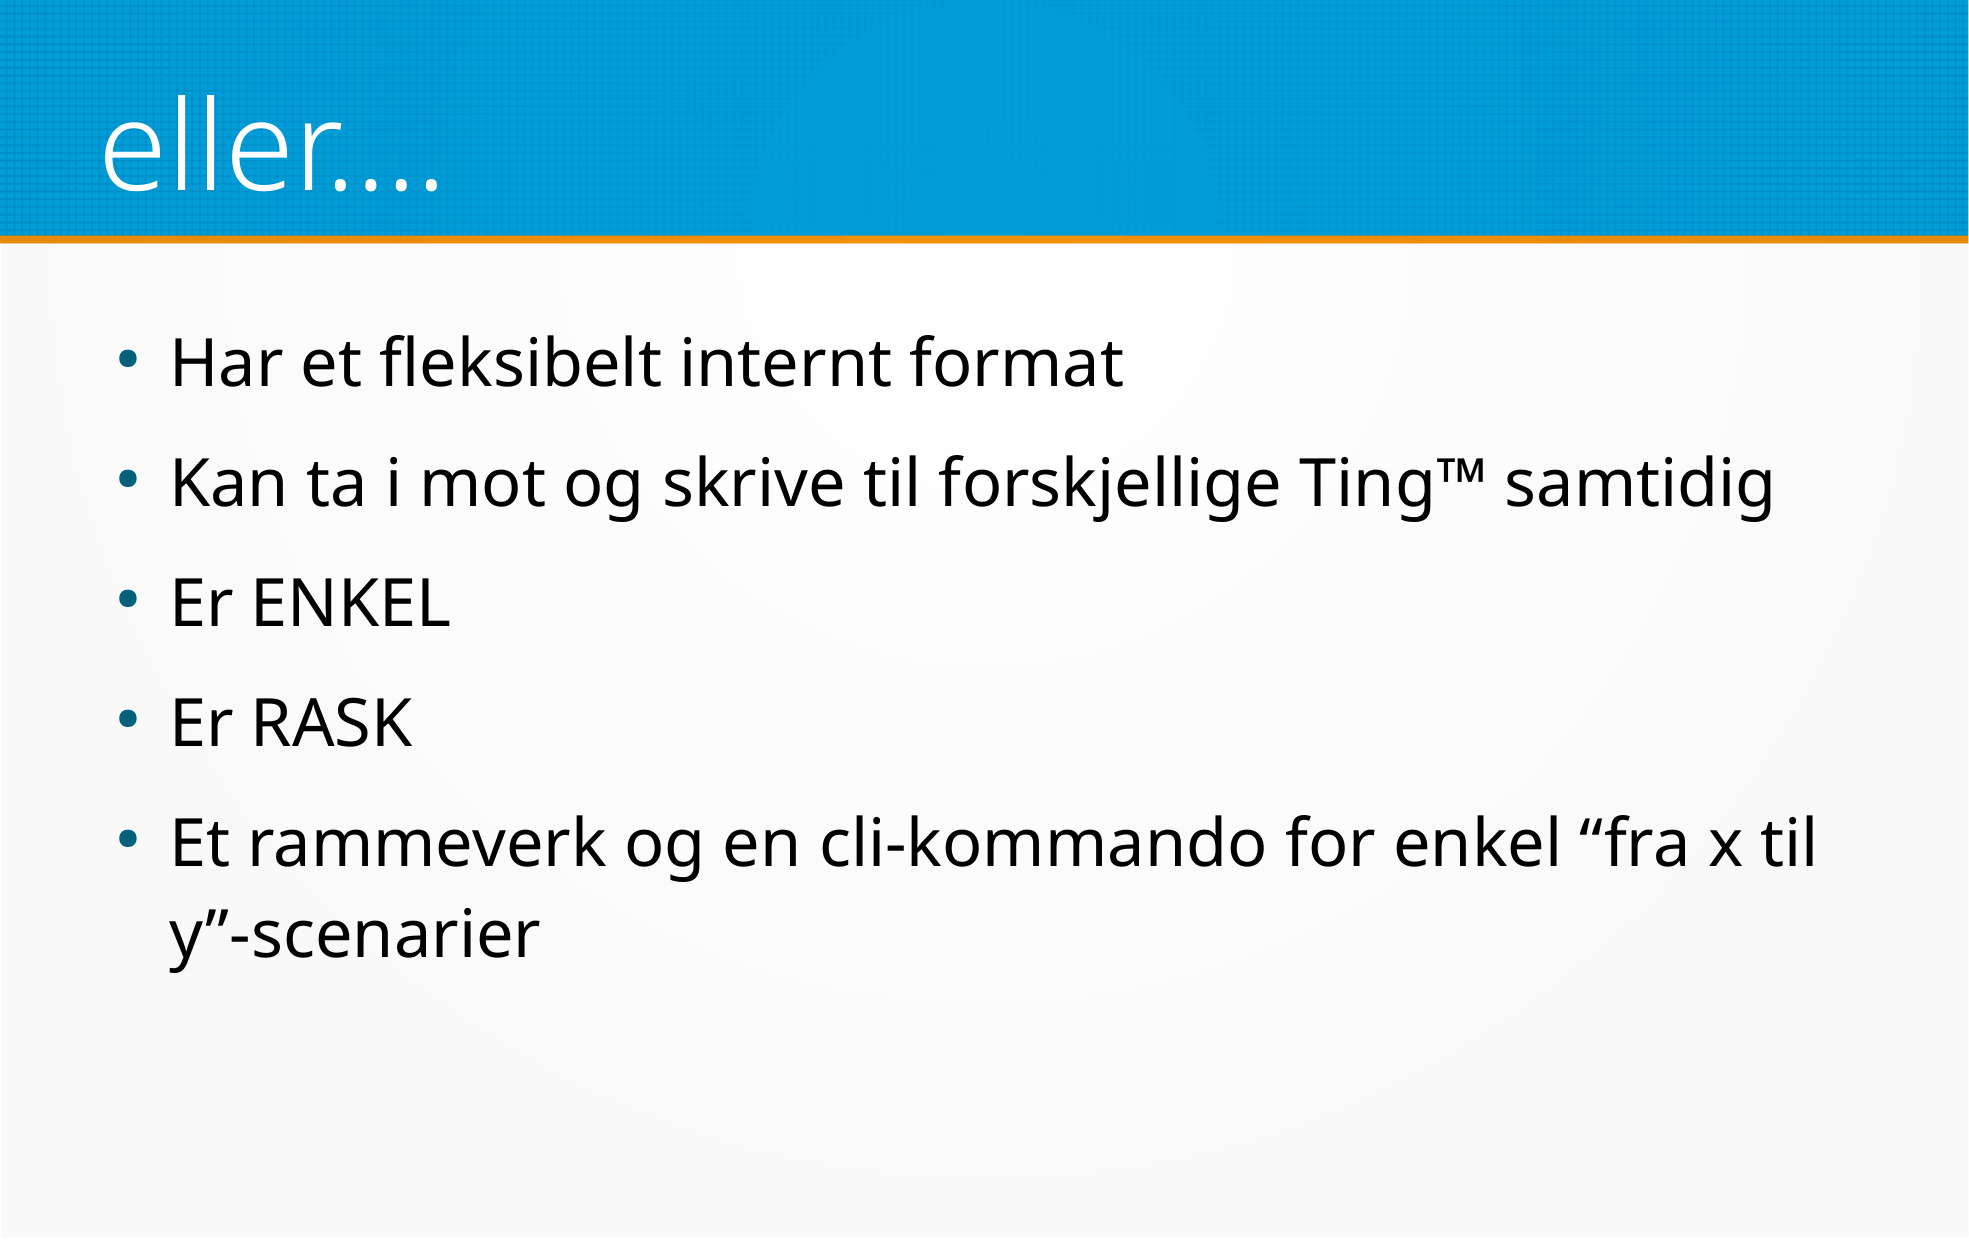

# eller….
Har et fleksibelt internt format
Kan ta i mot og skrive til forskjellige Ting™ samtidig
Er ENKEL
Er RASK
Et rammeverk og en cli-kommando for enkel “fra x til y”-scenarier